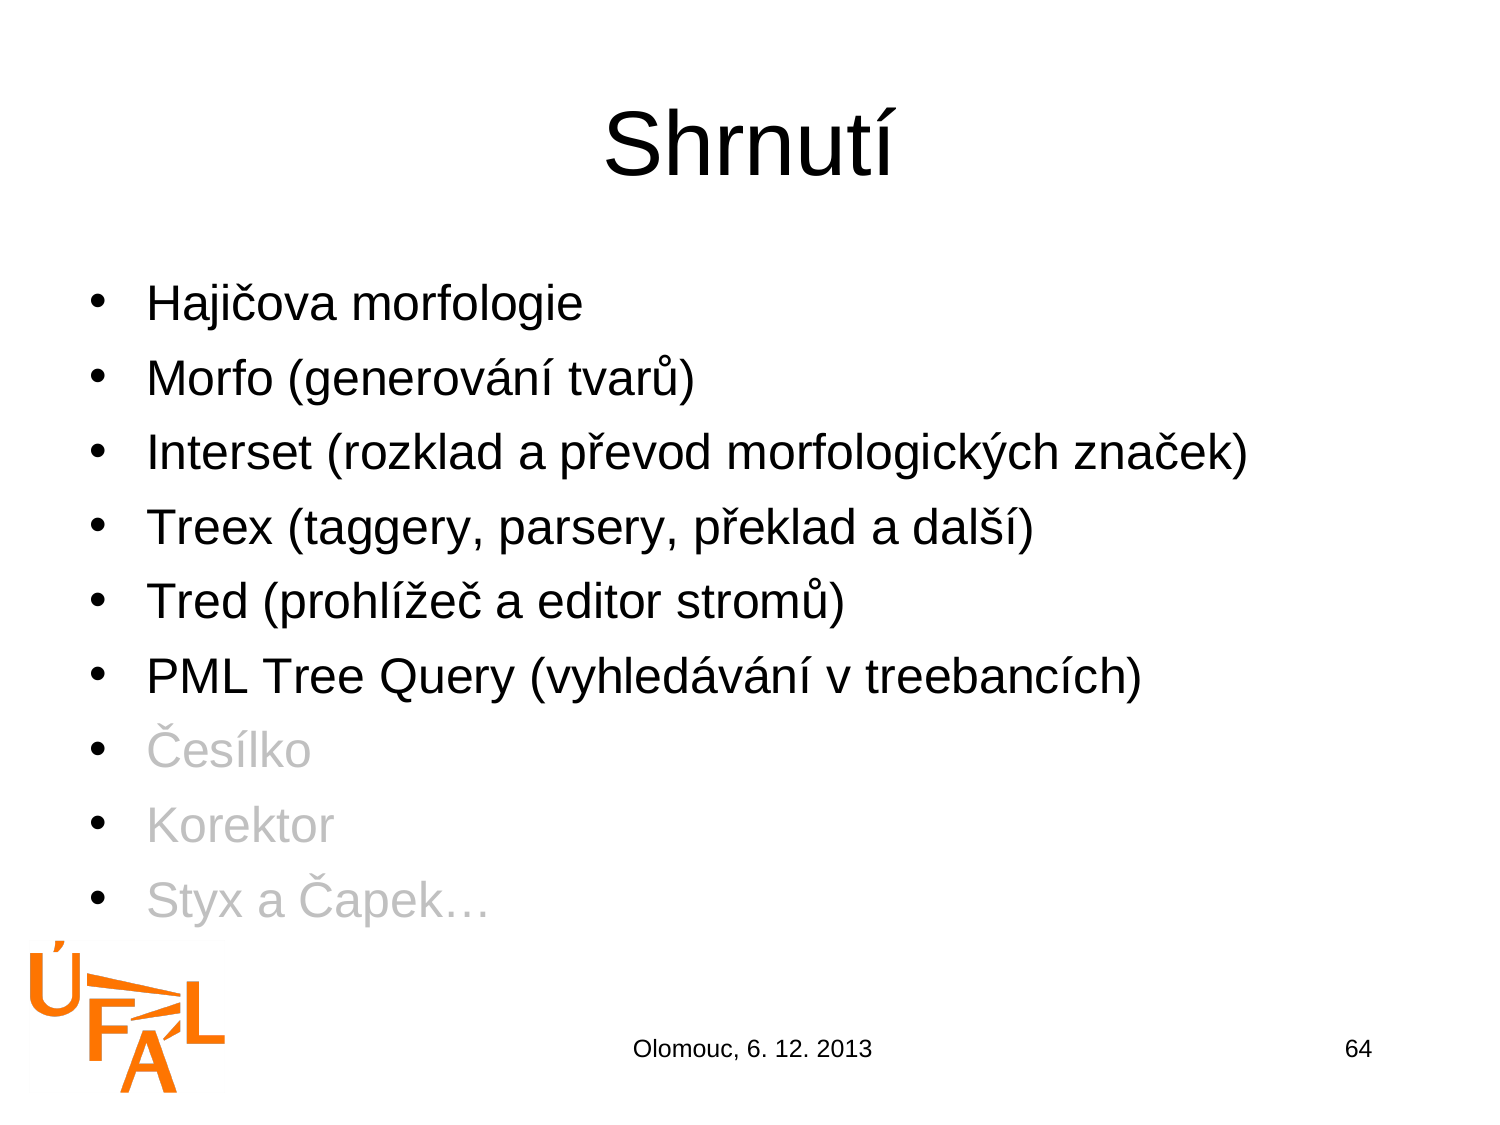

# Shrnutí
Hajičova morfologie
Morfo (generování tvarů)
Interset (rozklad a převod morfologických značek)
Treex (taggery, parsery, překlad a další)
Tred (prohlížeč a editor stromů)
PML Tree Query (vyhledávání v treebancích)
Česílko
Korektor
Styx a Čapek…
Olomouc, 6. 12. 2013
64